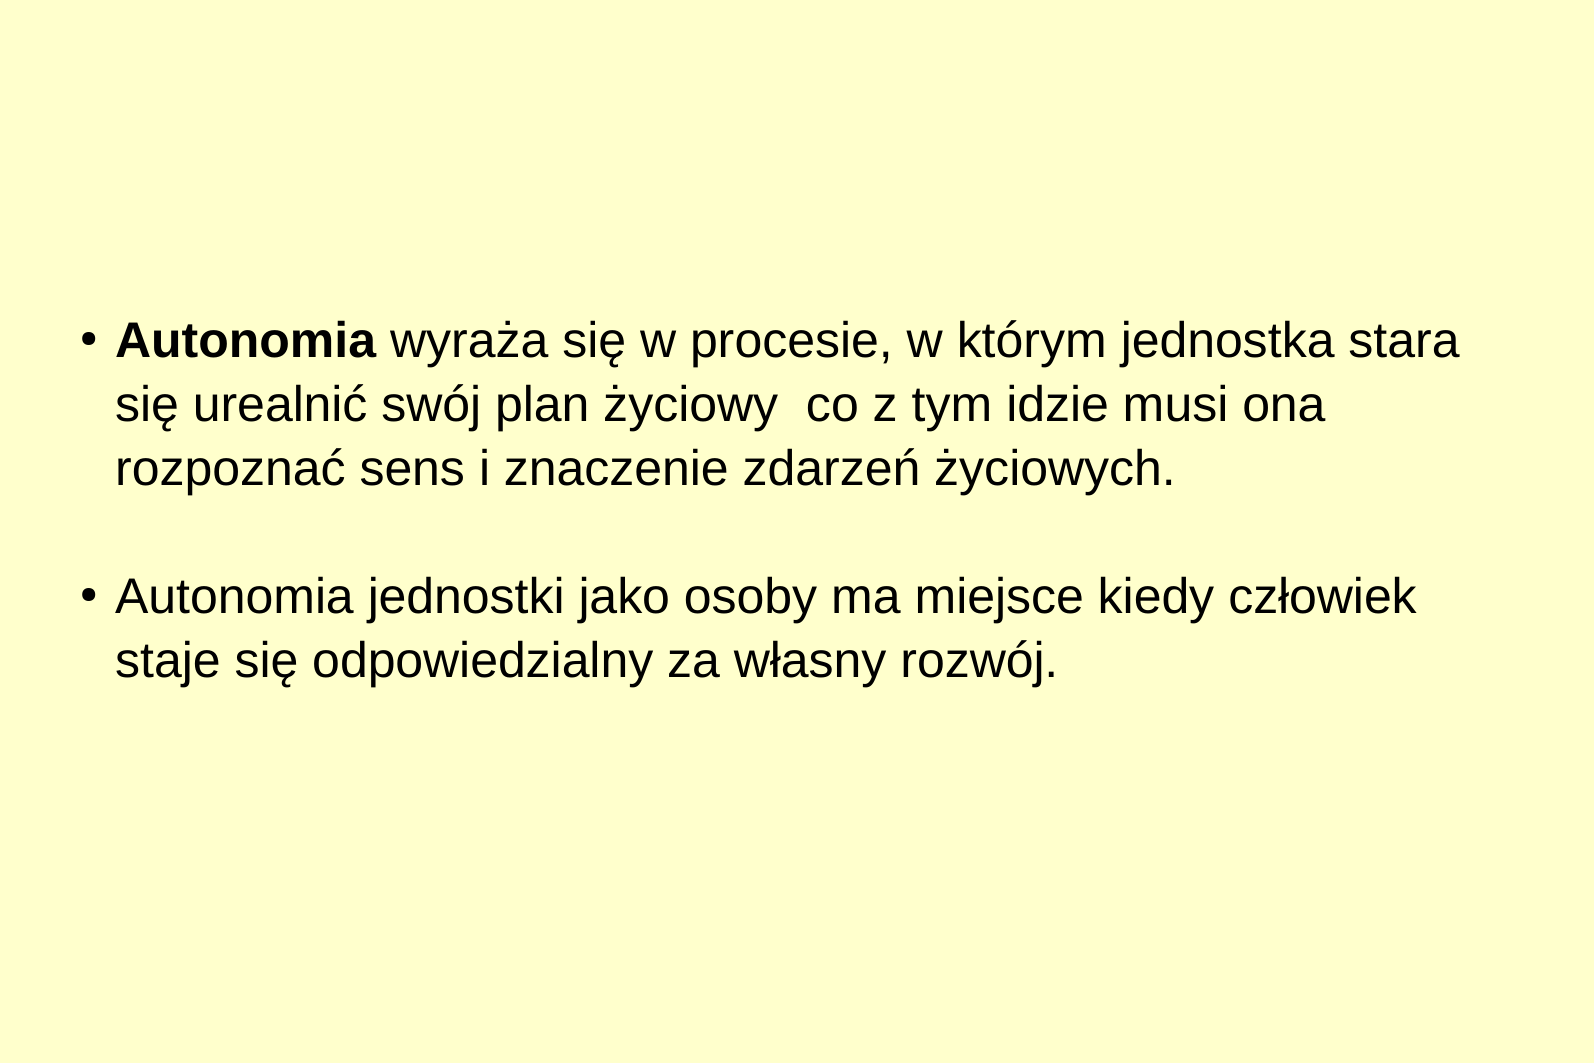

# Autonomia wyraża się w procesie, w którym jednostka stara się urealnić swój plan życiowy co z tym idzie musi ona rozpoznać sens i znaczenie zdarzeń życiowych.
Autonomia jednostki jako osoby ma miejsce kiedy człowiek staje się odpowiedzialny za własny rozwój.